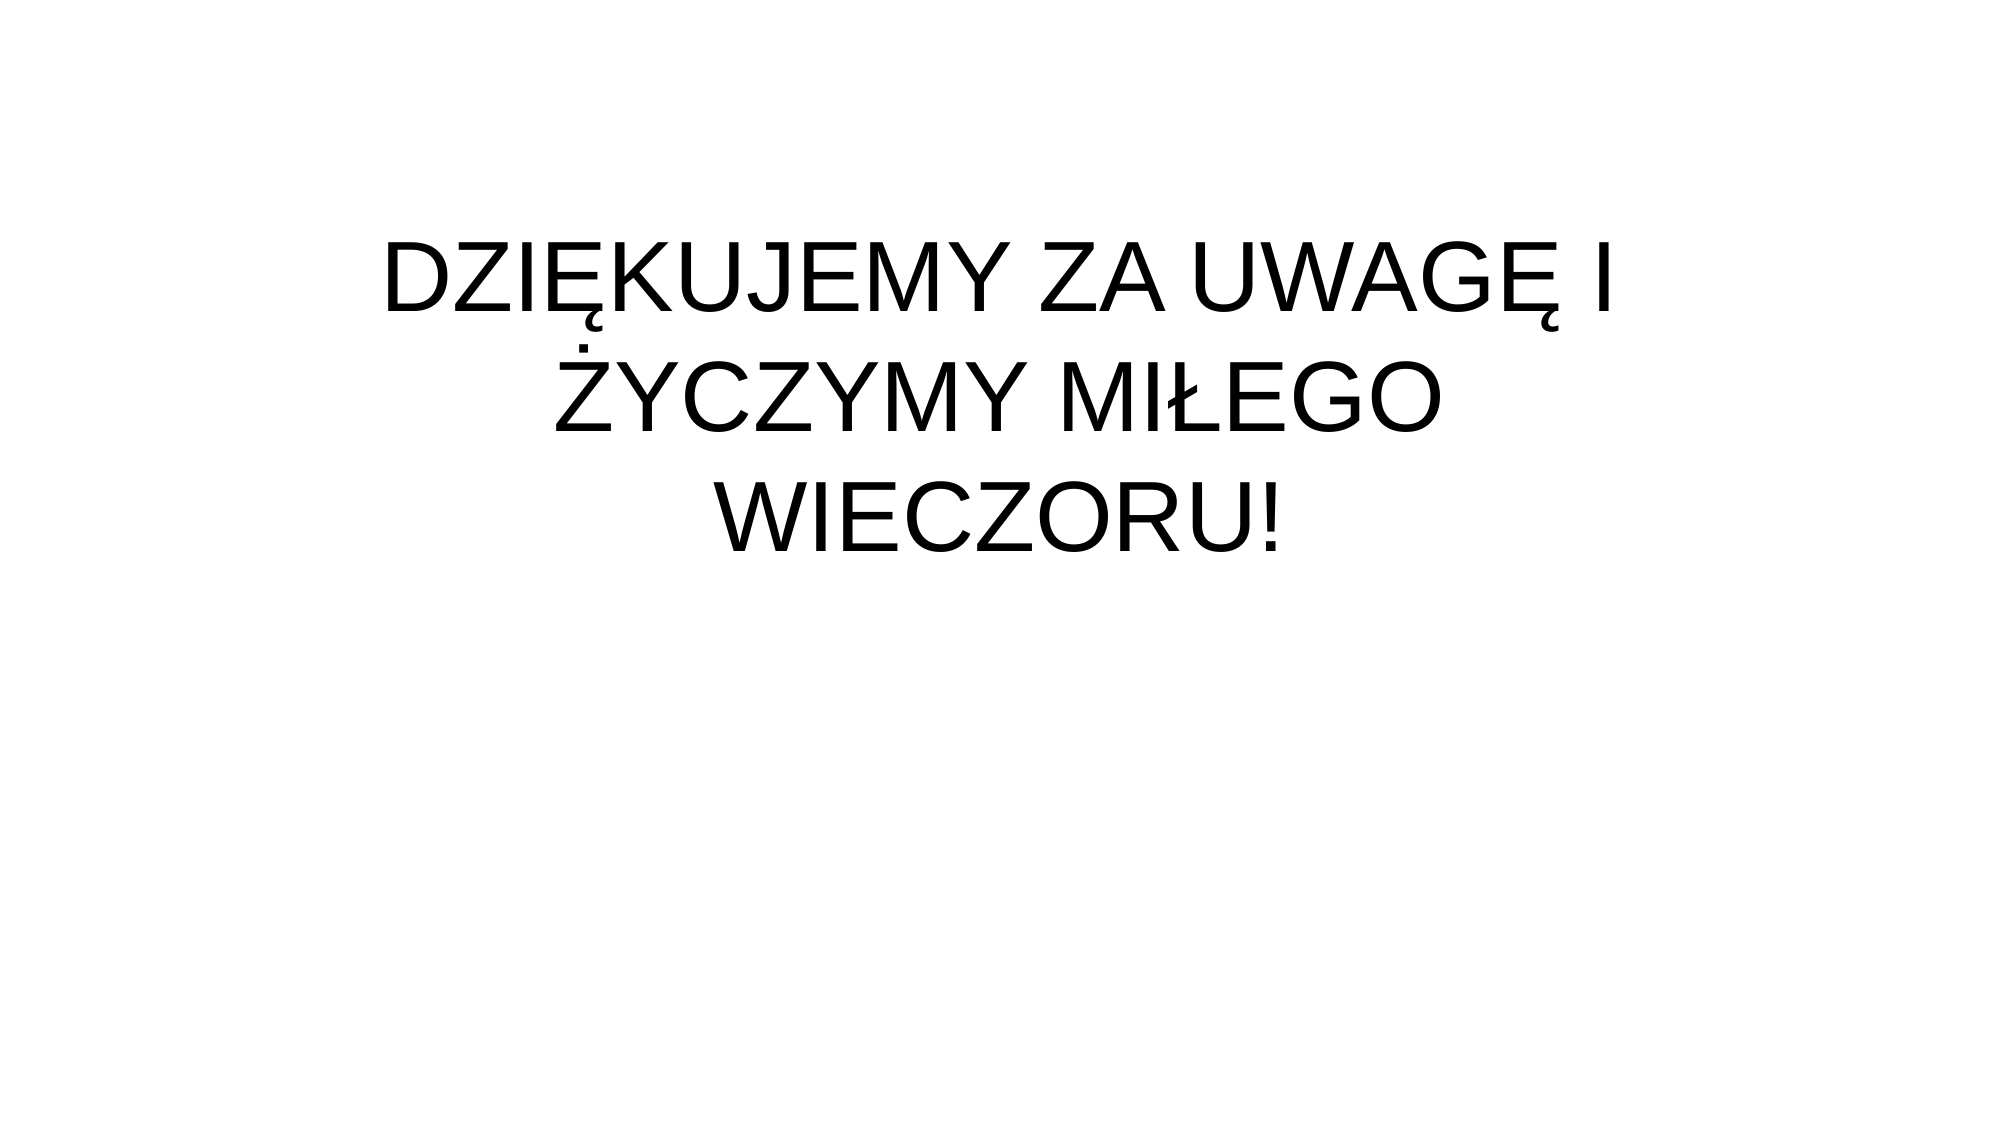

DZIĘKUJEMY ZA UWAGĘ I ŻYCZYMY MIŁEGO WIECZORU!